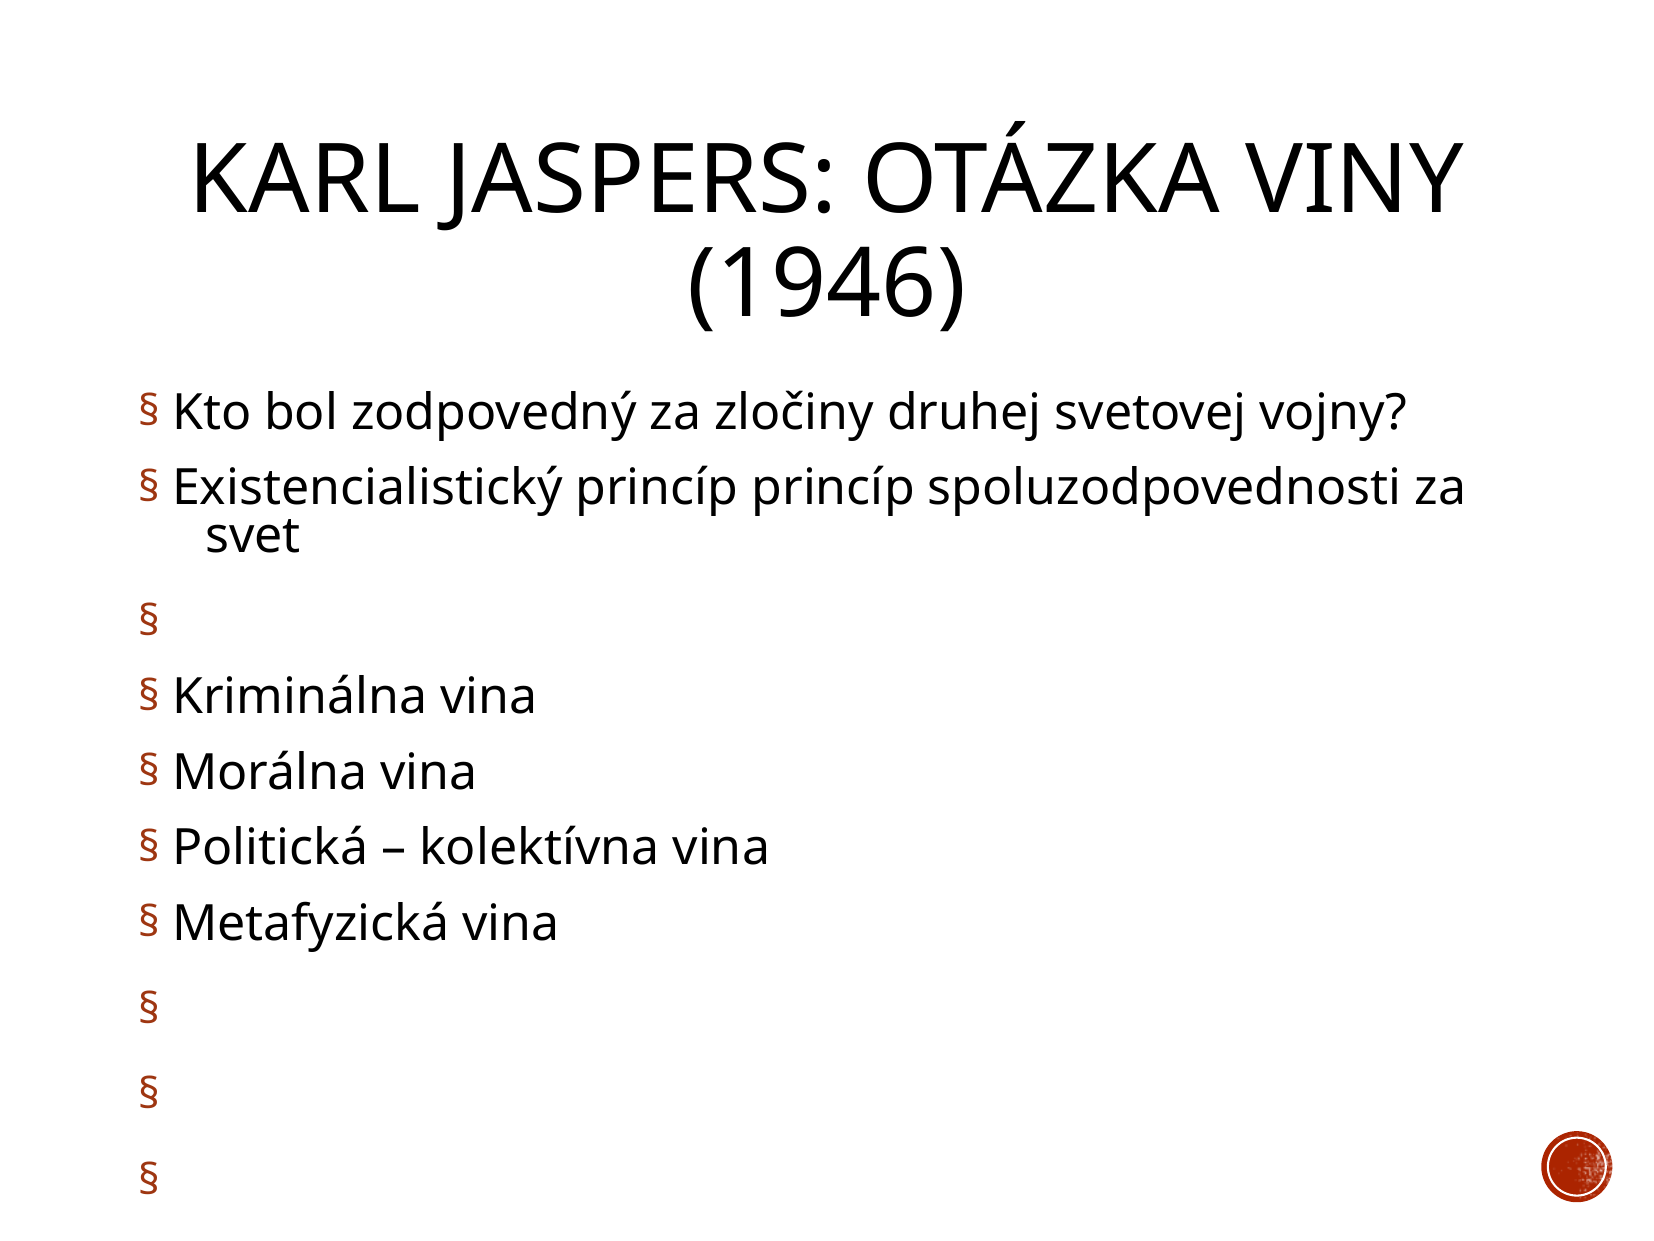

# Karl Jaspers: Otázka viny (1946)
Kto bol zodpovedný za zločiny druhej svetovej vojny?
Existencialistický princíp princíp spoluzodpovednosti za svet
Kriminálna vina
Morálna vina
Politická – kolektívna vina
Metafyzická vina